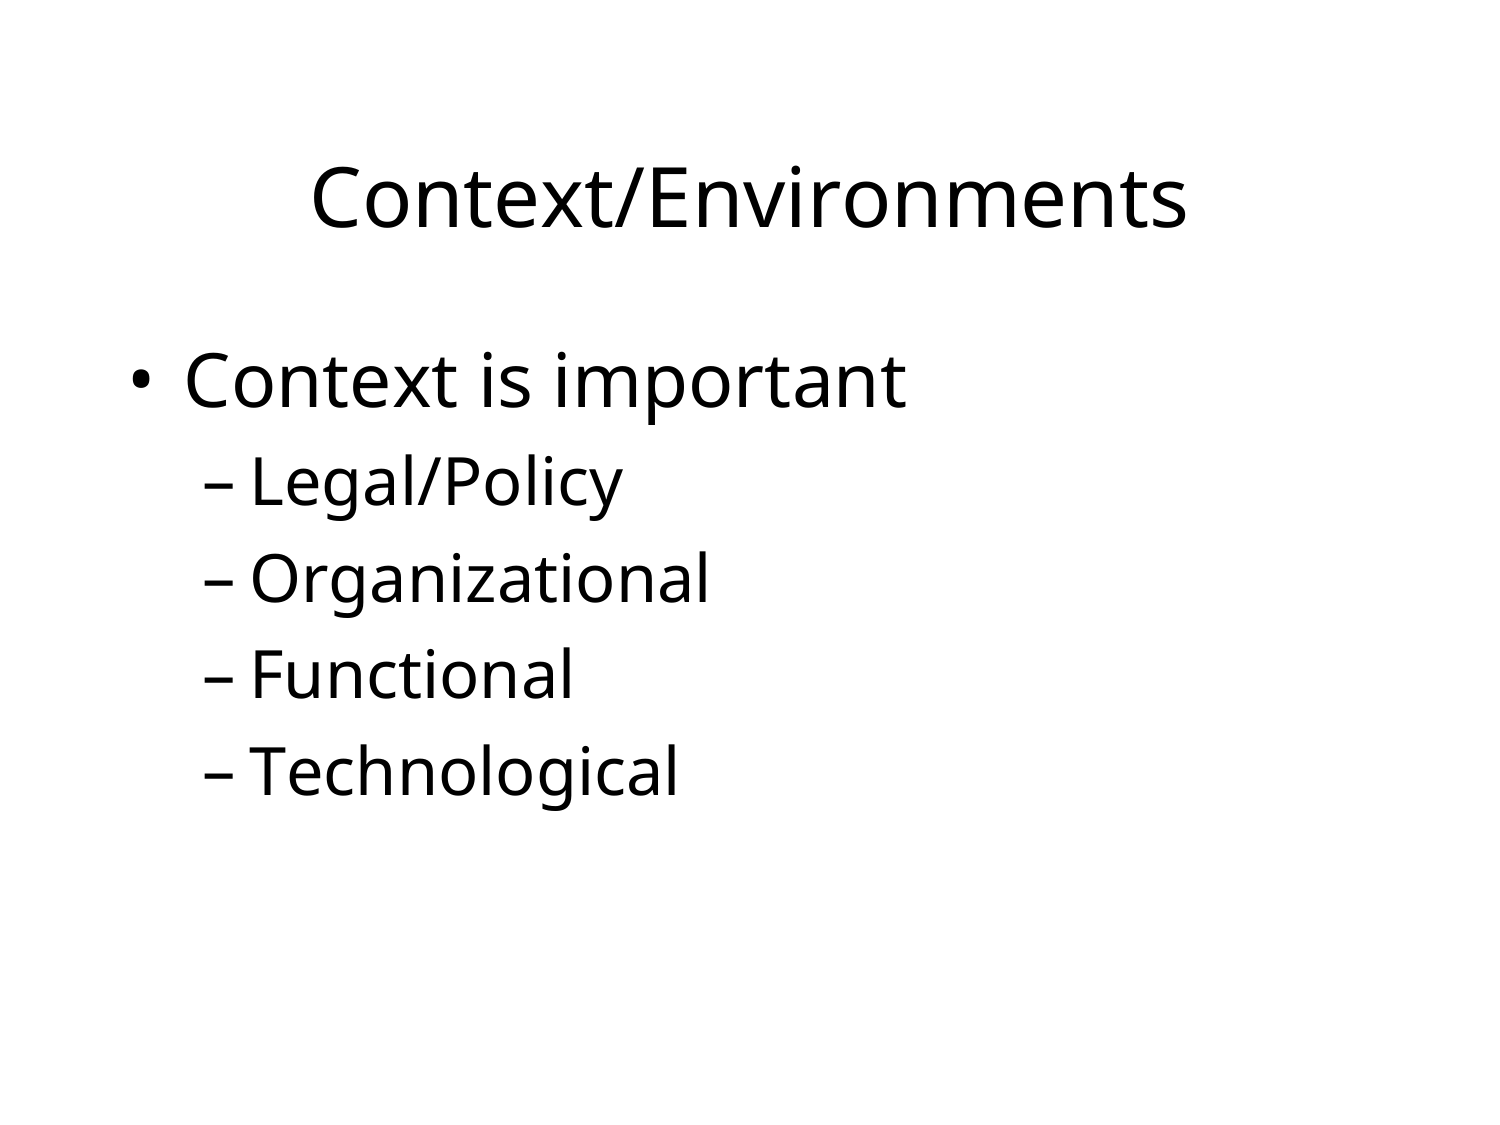

# Context/Environments
Context is important
Legal/Policy
Organizational
Functional
Technological